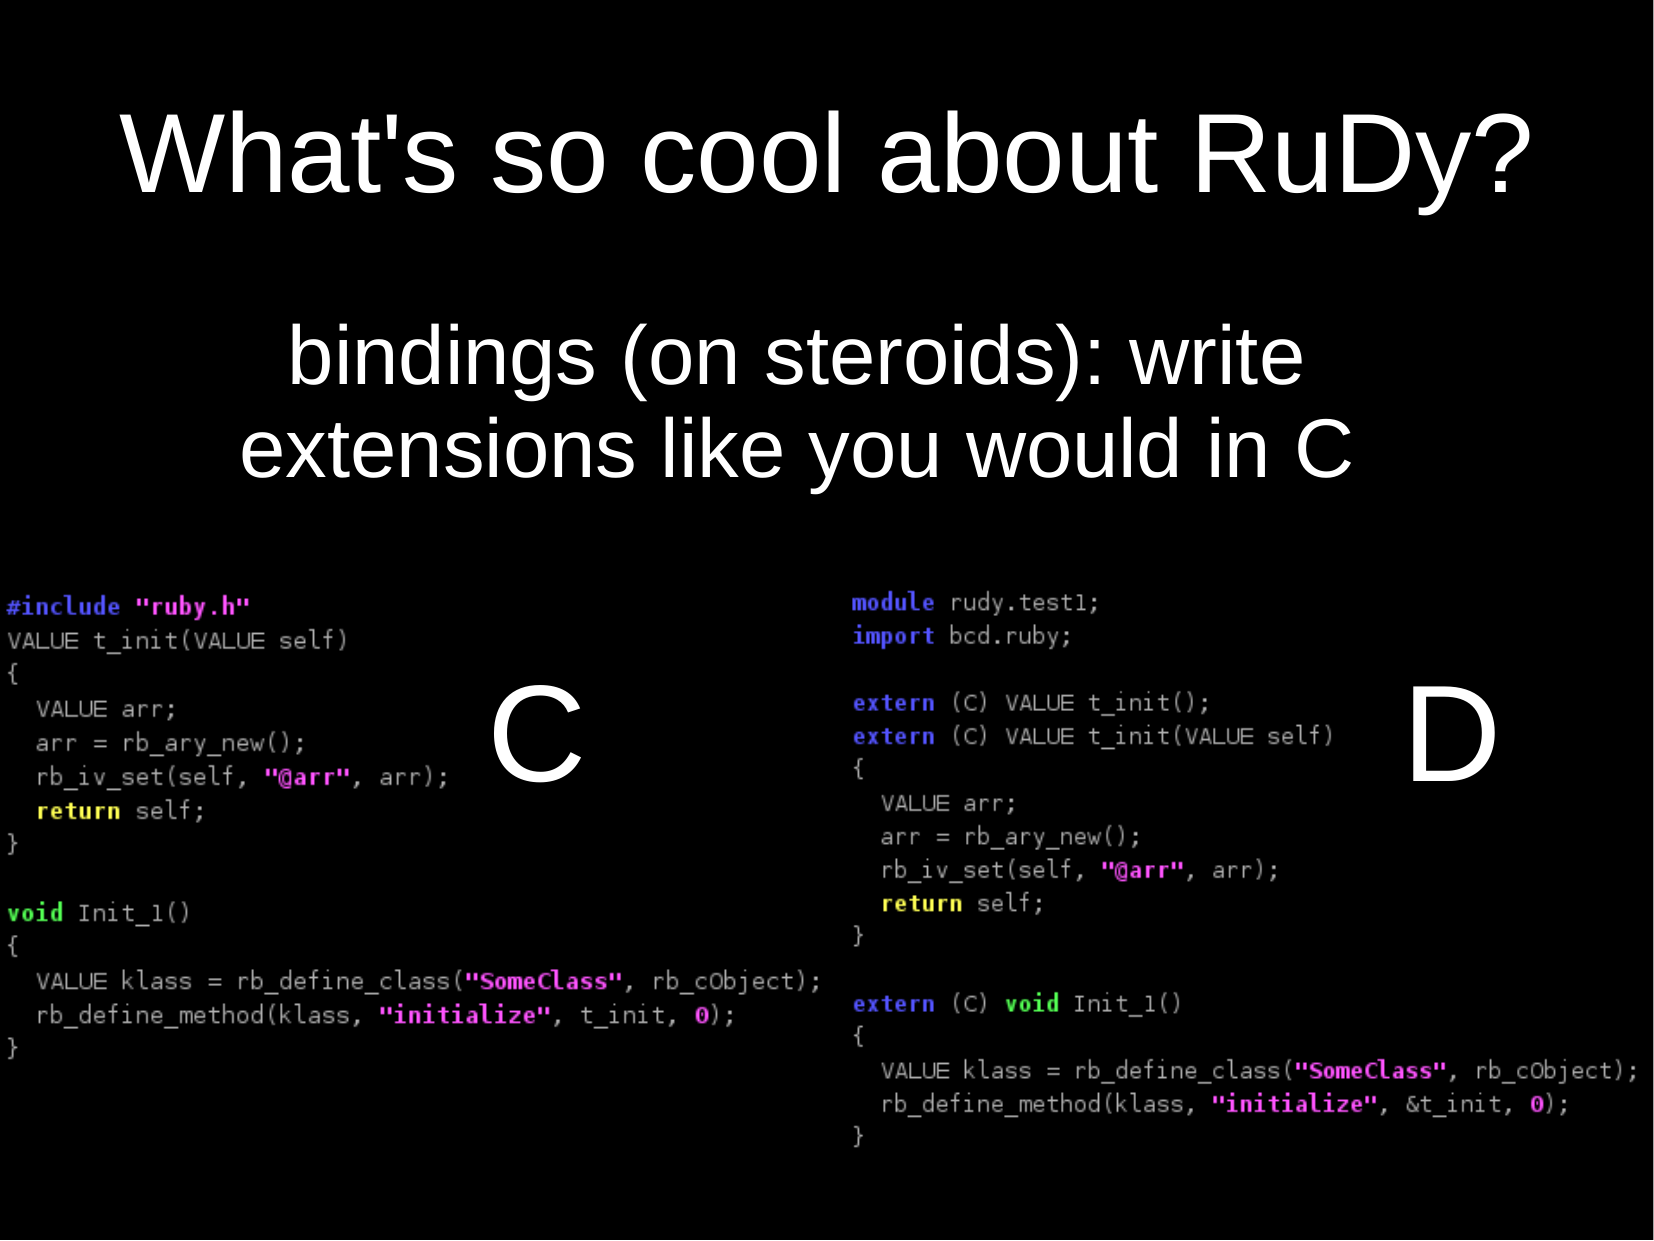

# What's so cool about RuDy?
bindings (on steroids): write extensions like you would in C
C
D